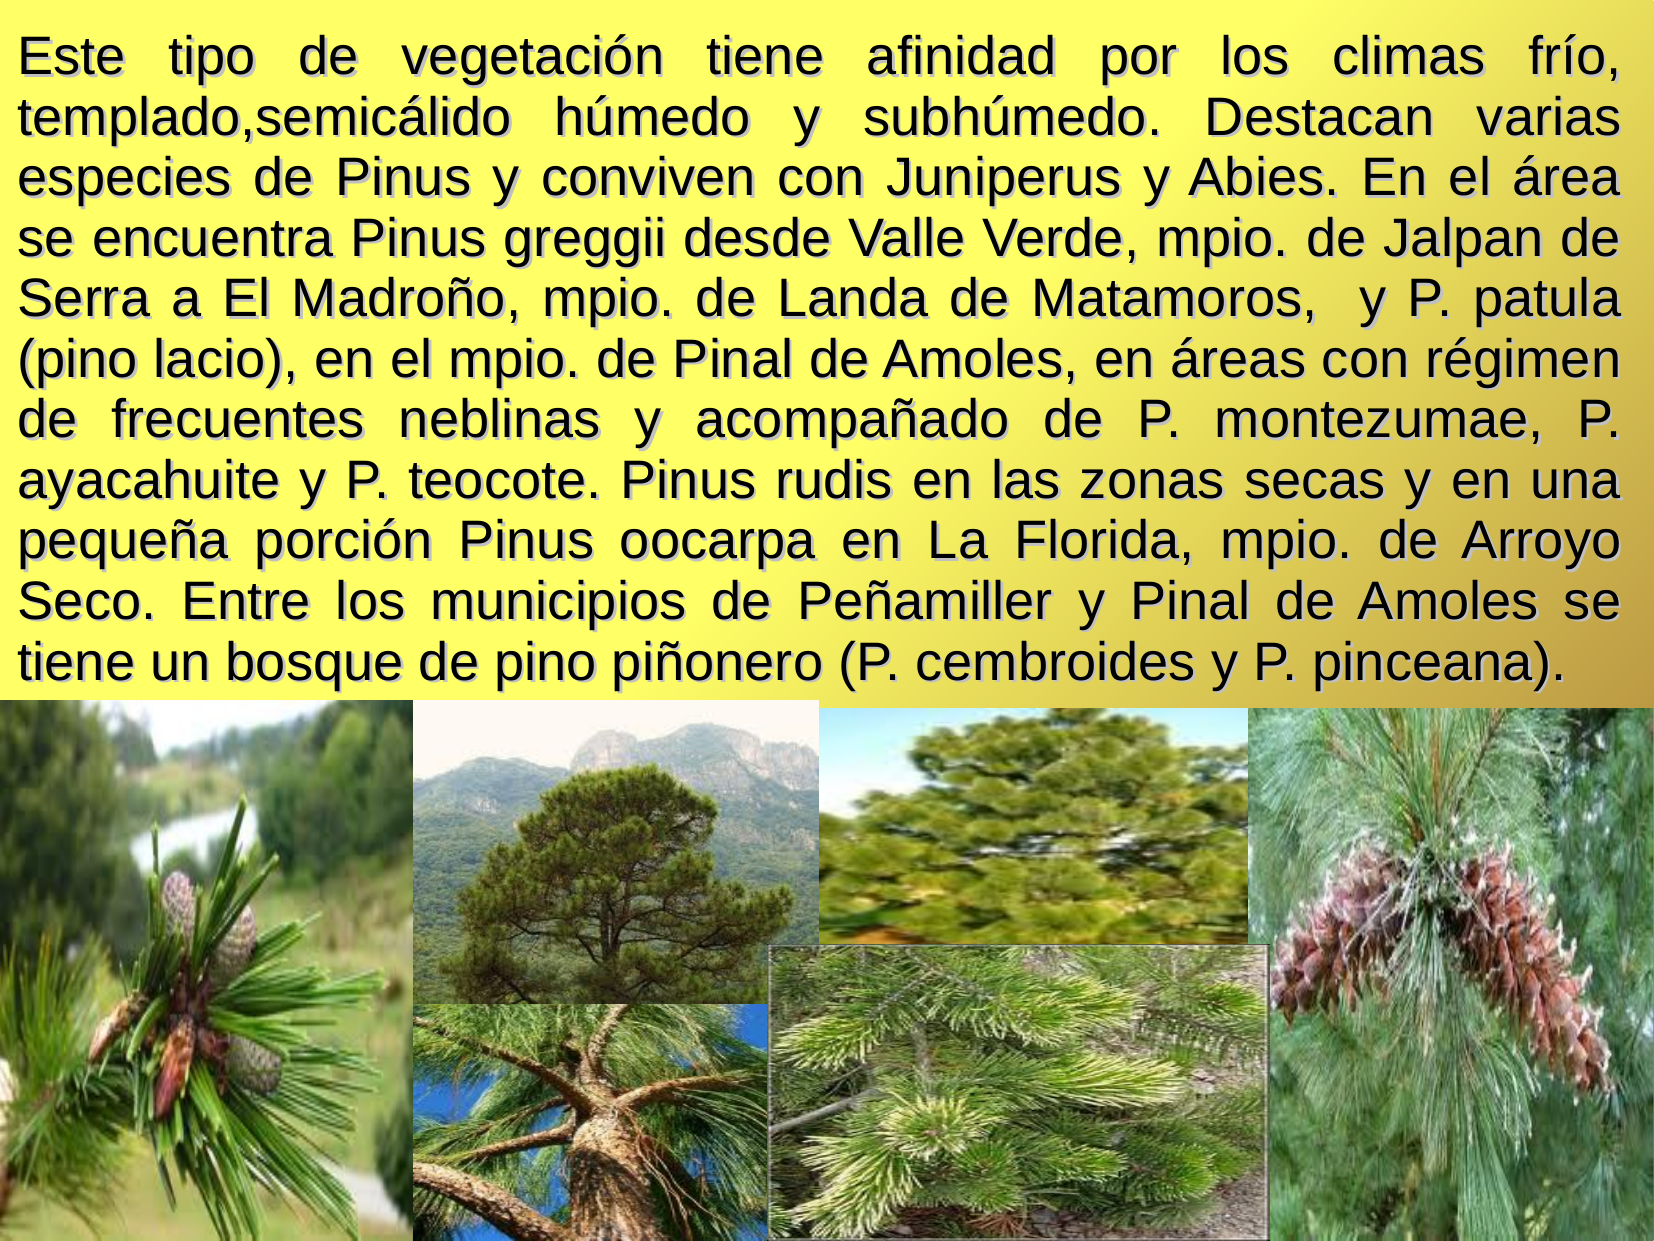

# Este tipo de vegetación tiene afinidad por los climas frío, templado,semicálido húmedo y subhúmedo. Destacan varias especies de Pinus y conviven con Juniperus y Abies. En el área se encuentra Pinus greggii desde Valle Verde, mpio. de Jalpan de Serra a El Madroño, mpio. de Landa de Matamoros, y P. patula (pino lacio), en el mpio. de Pinal de Amoles, en áreas con régimen de frecuentes neblinas y acompañado de P. montezumae, P. ayacahuite y P. teocote. Pinus rudis en las zonas secas y en una pequeña porción Pinus oocarpa en La Florida, mpio. de Arroyo Seco. Entre los municipios de Peñamiller y Pinal de Amoles se tiene un bosque de pino piñonero (P. cembroides y P. pinceana).